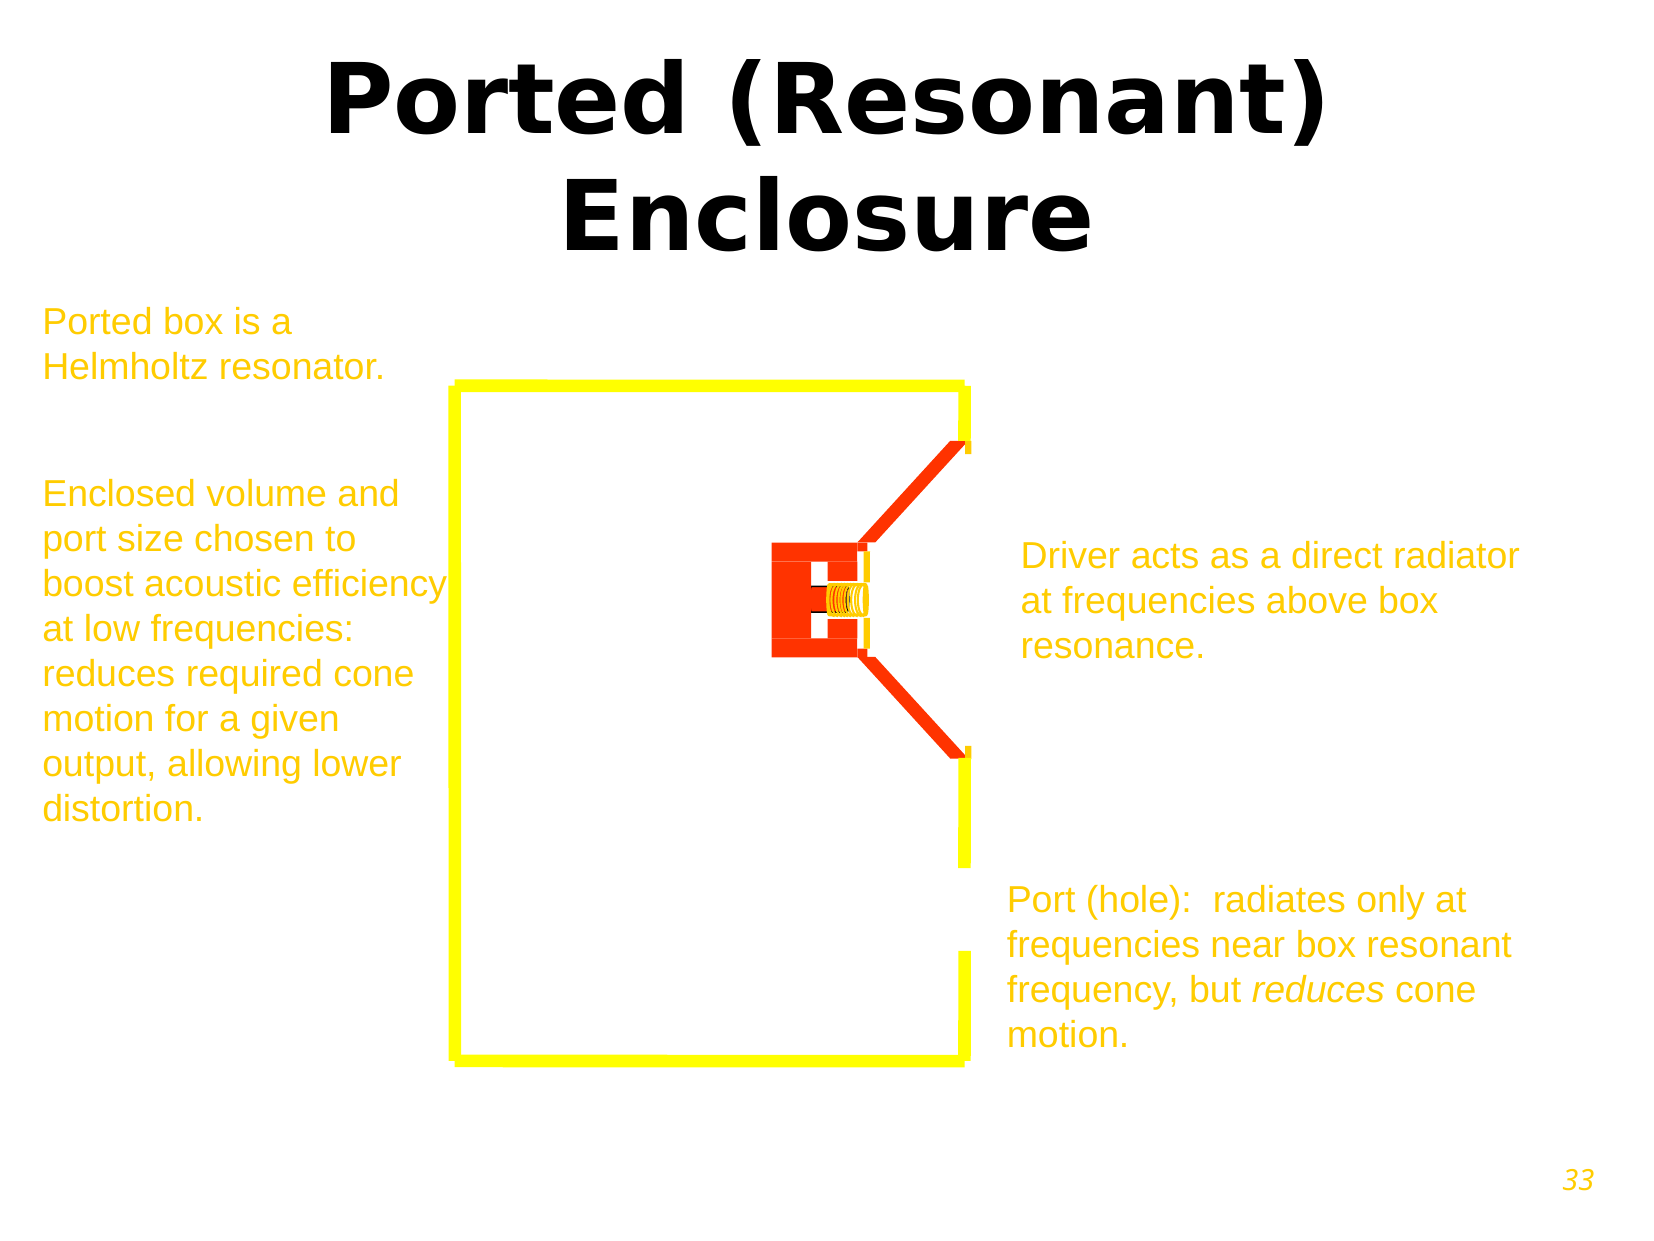

# Ported (Resonant) Enclosure
Ported box is a Helmholtz resonator.
Enclosed volume and port size chosen to boost acoustic efficiency at low frequencies: reduces required cone motion for a given output, allowing lower distortion.
Driver acts as a direct radiator at frequencies above box resonance.
Port (hole): radiates only at frequencies near box resonant frequency, but reduces cone motion.